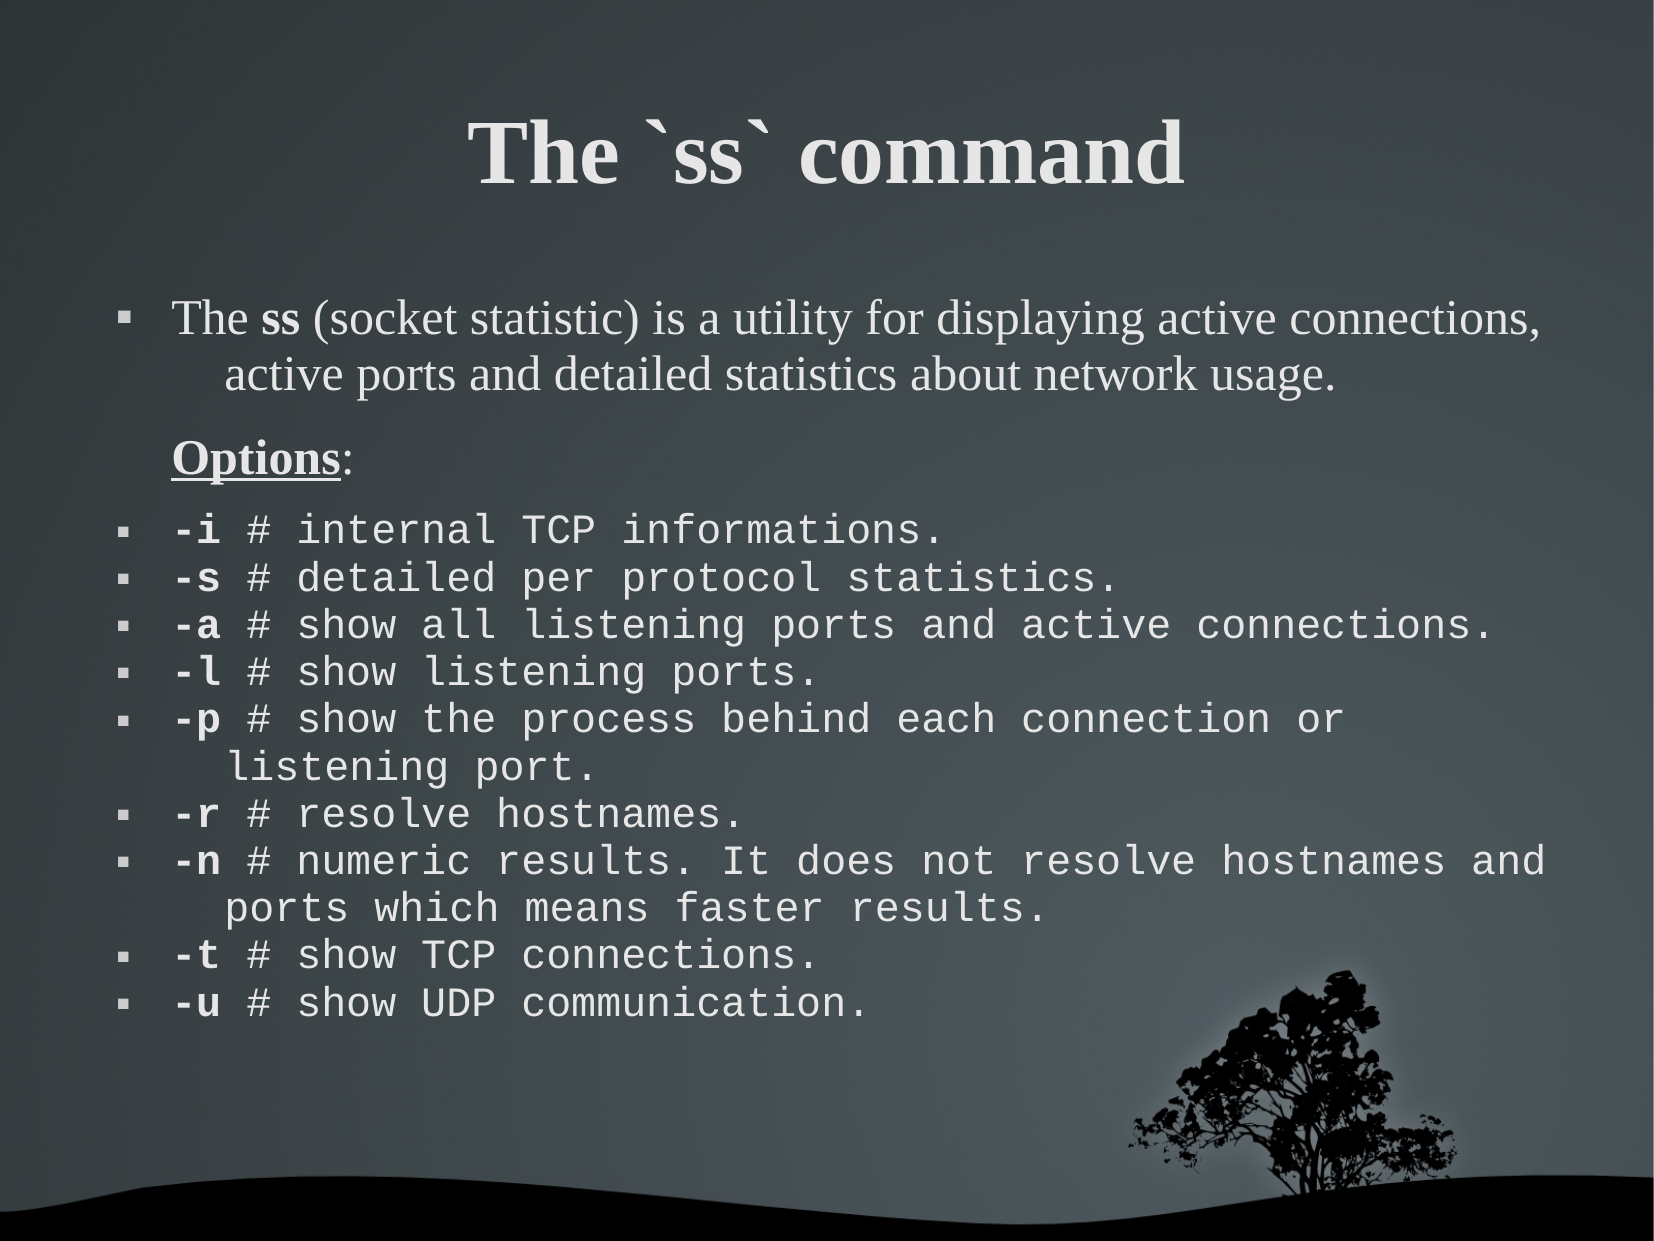

# The `ss` command
The ss (socket statistic) is a utility for displaying active connections, active ports and detailed statistics about network usage.
Options:
-i # internal TCP informations.
-s # detailed per protocol statistics.
-a # show all listening ports and active connections.
-l # show listening ports.
-p # show the process behind each connection or listening port.
-r # resolve hostnames.
-n # numeric results. It does not resolve hostnames and ports which means faster results.
-t # show TCP connections.
-u # show UDP communication.